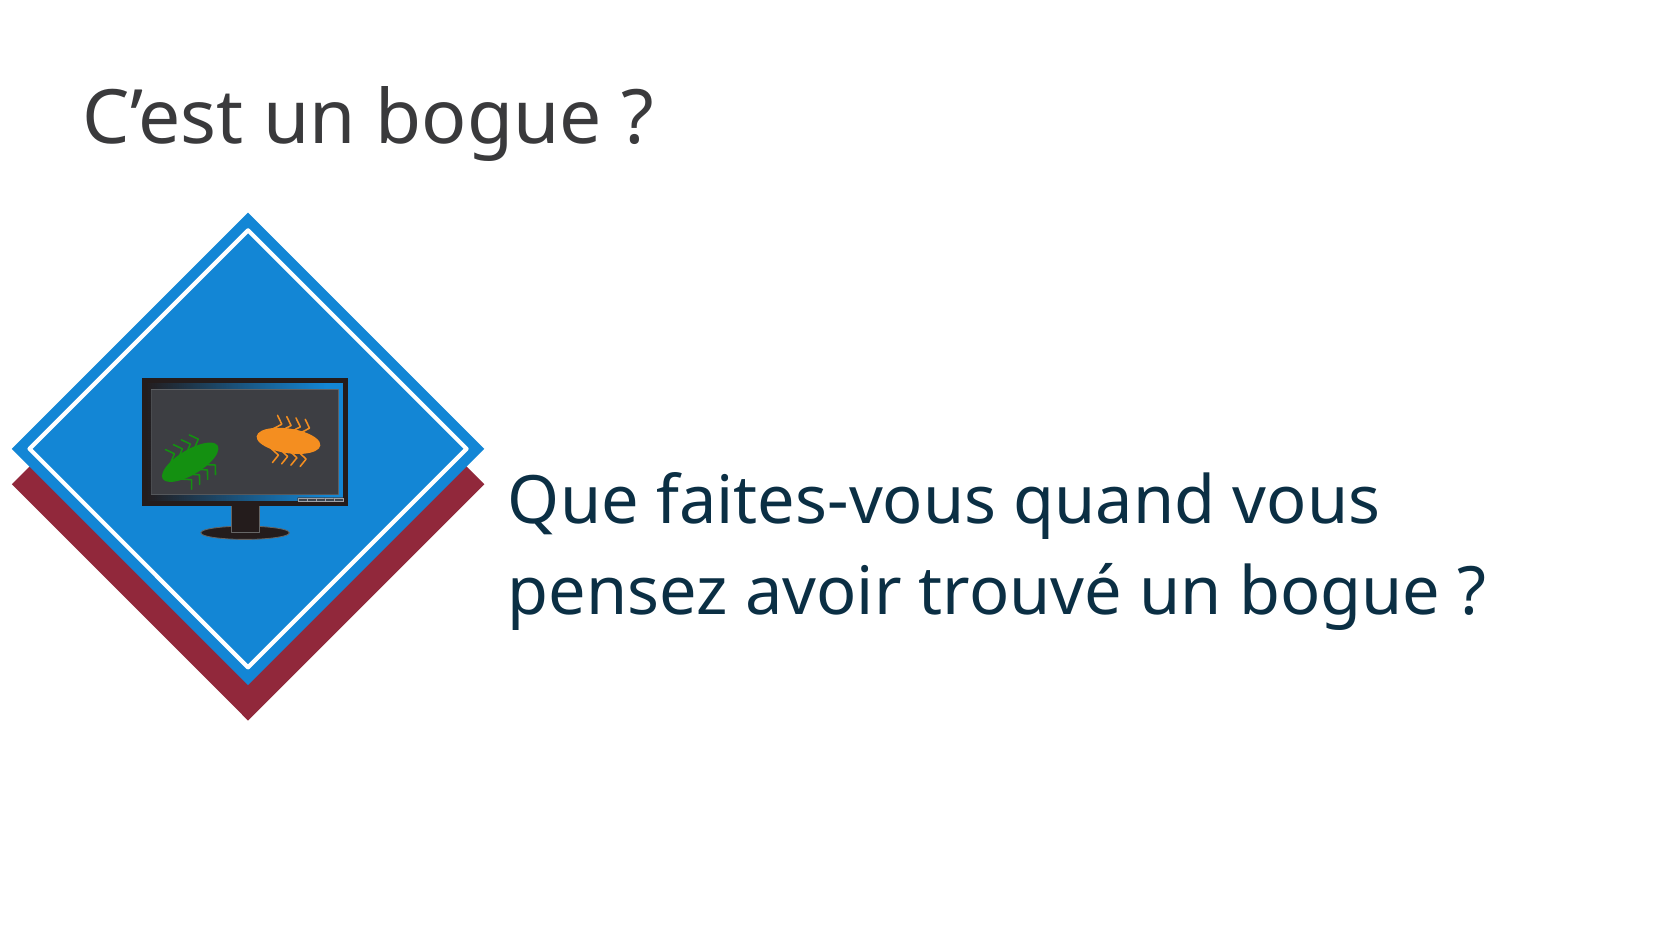

# C’est un bogue ?
Que faites-vous quand vous pensez avoir trouvé un bogue ?